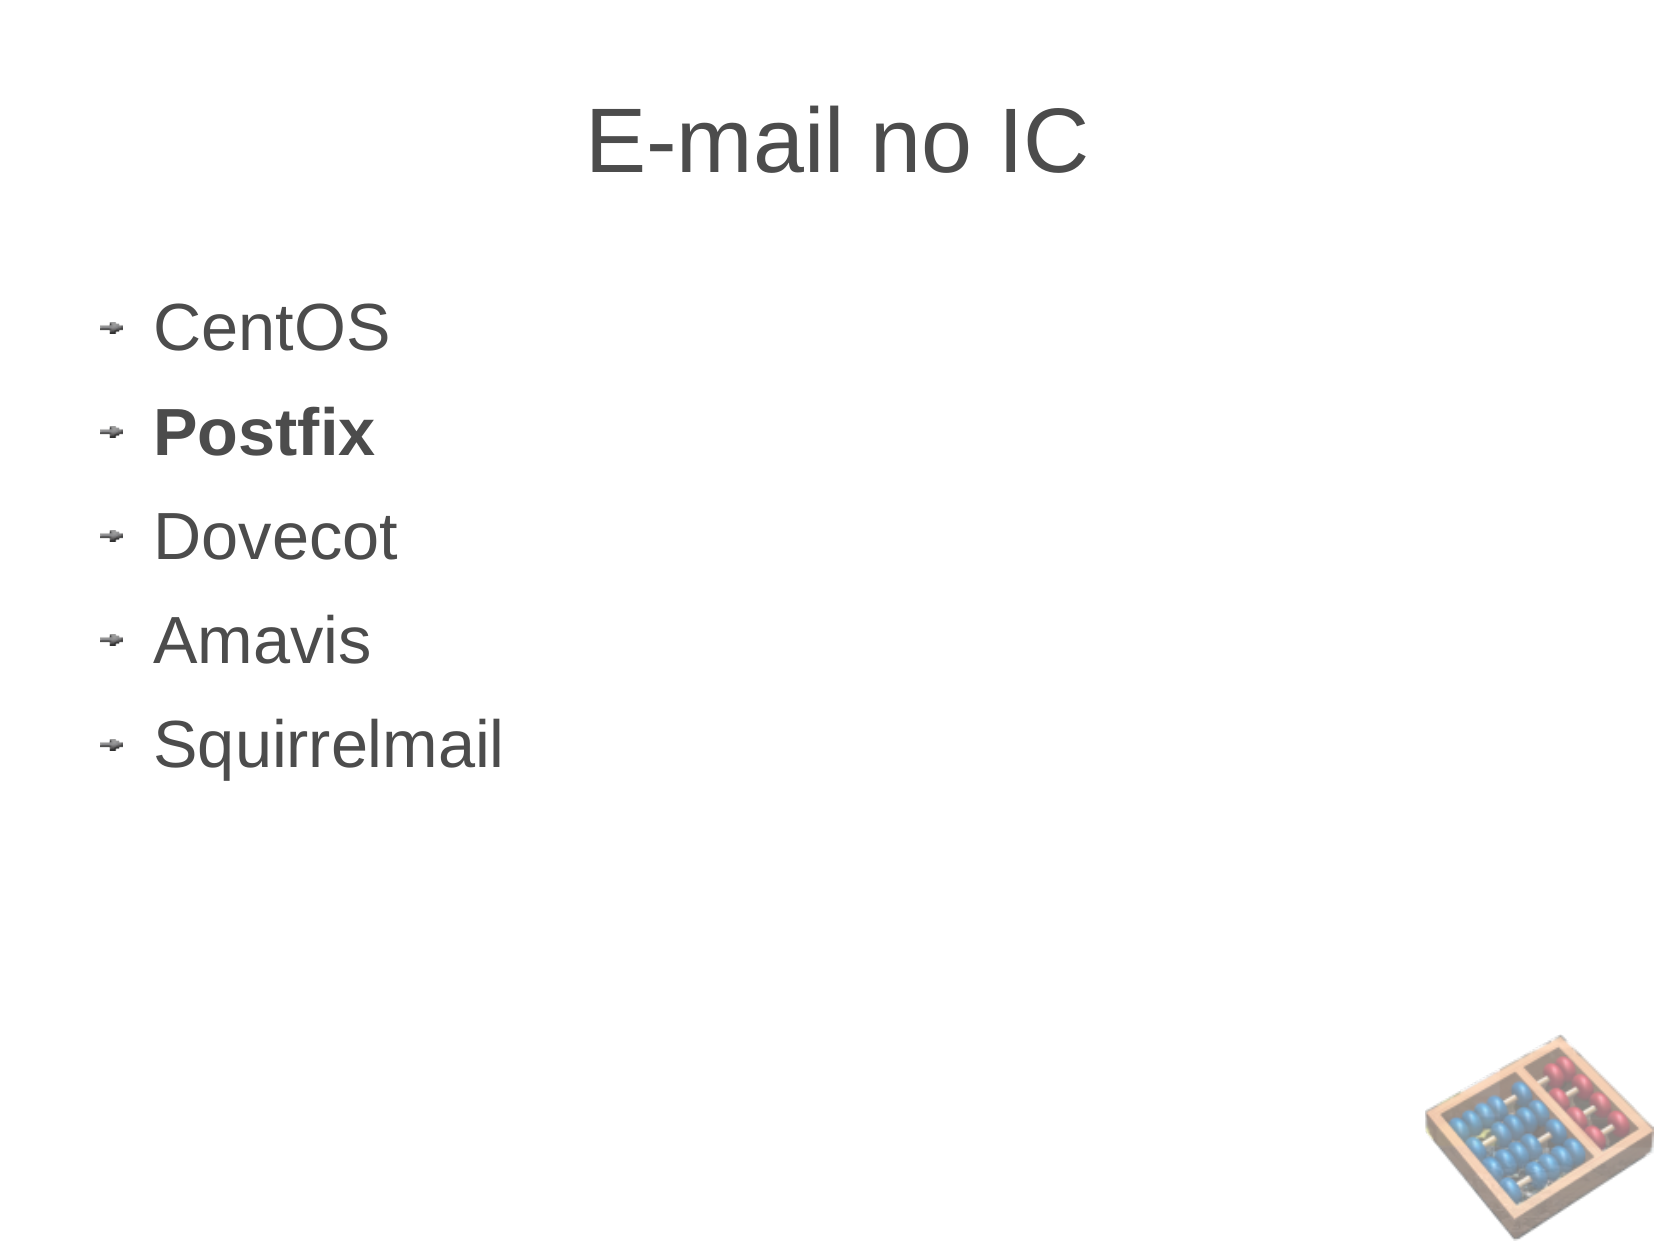

# E-mail no IC
CentOS
Postfix
Dovecot
Amavis
Squirrelmail